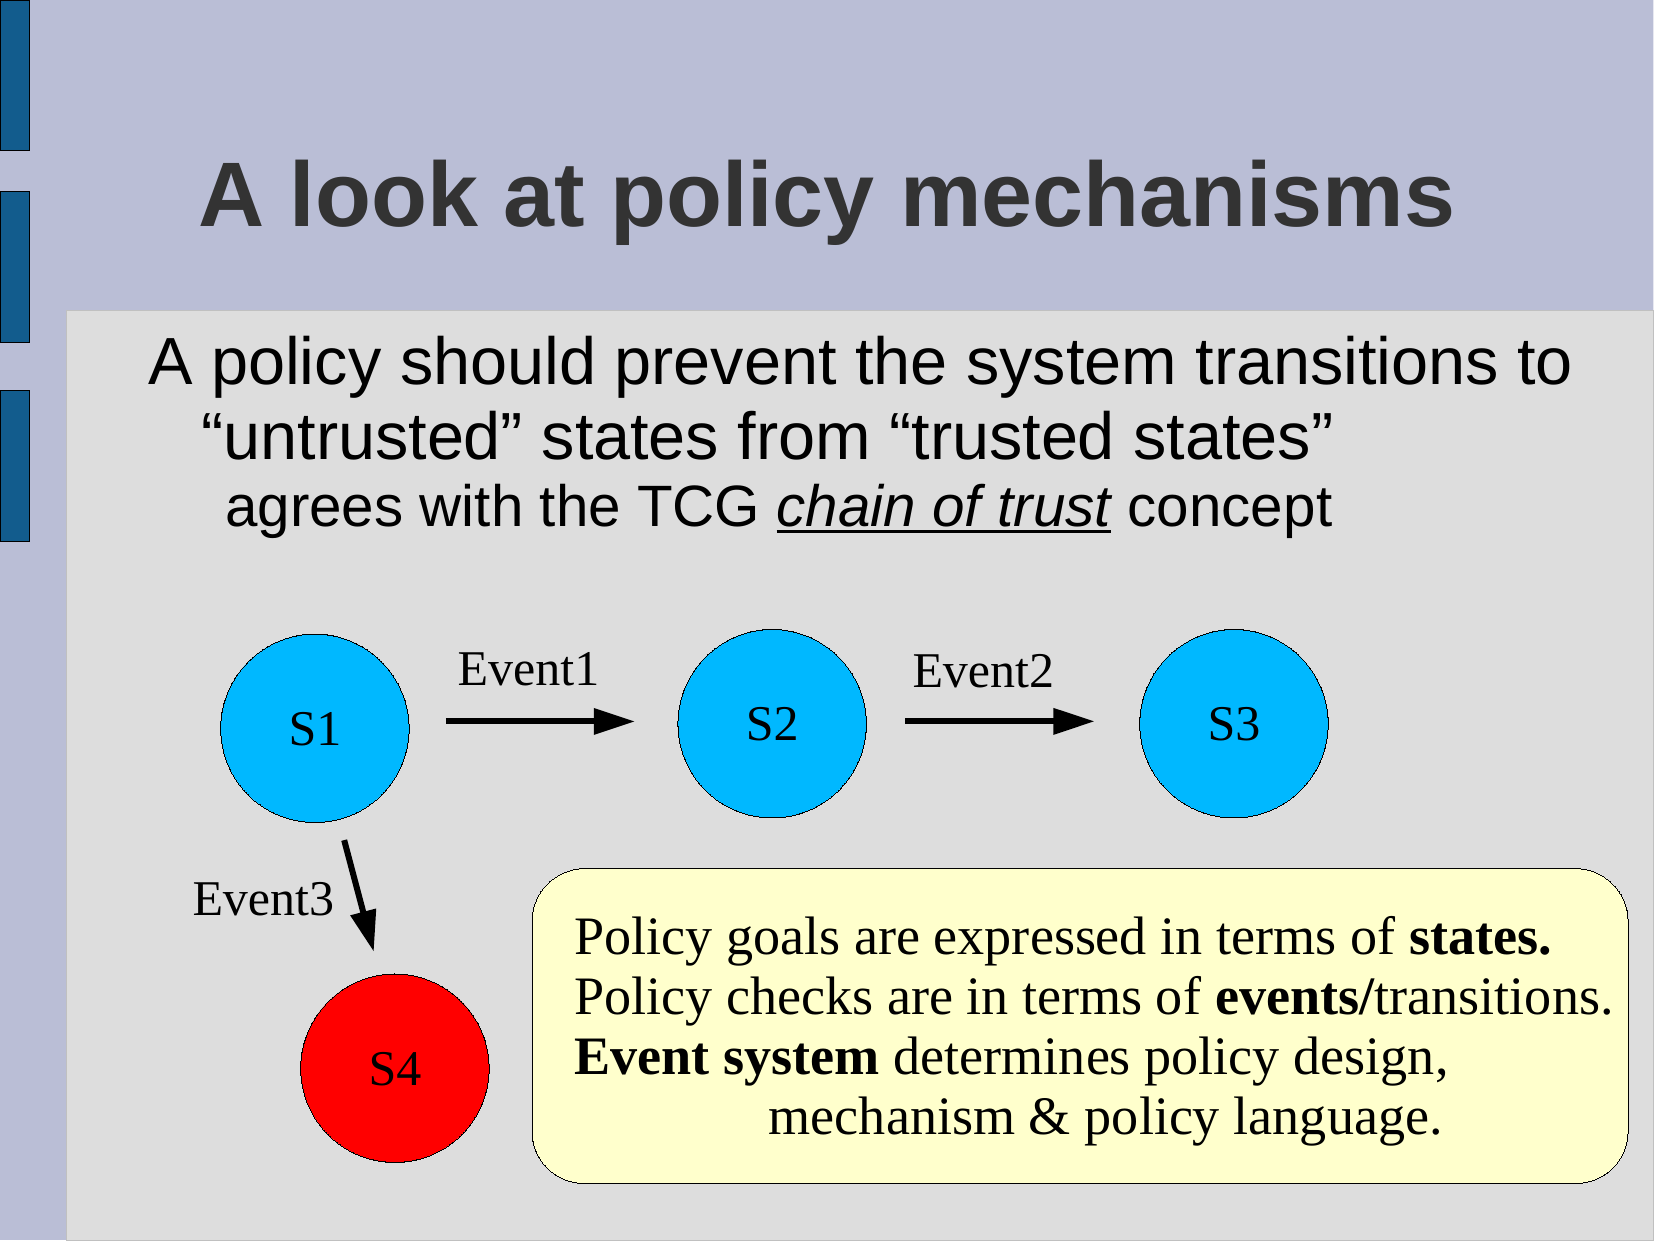

# A look at policy mechanisms
A policy should prevent the system transitions to “untrusted” states from “trusted states”
agrees with the TCG chain of trust concept
S2
S3
S1
Event1
Event2
 Policy goals are expressed in terms of states.
 Policy checks are in terms of events/transitions.
 Event system determines policy design,
			mechanism & policy language.
Event3
S4